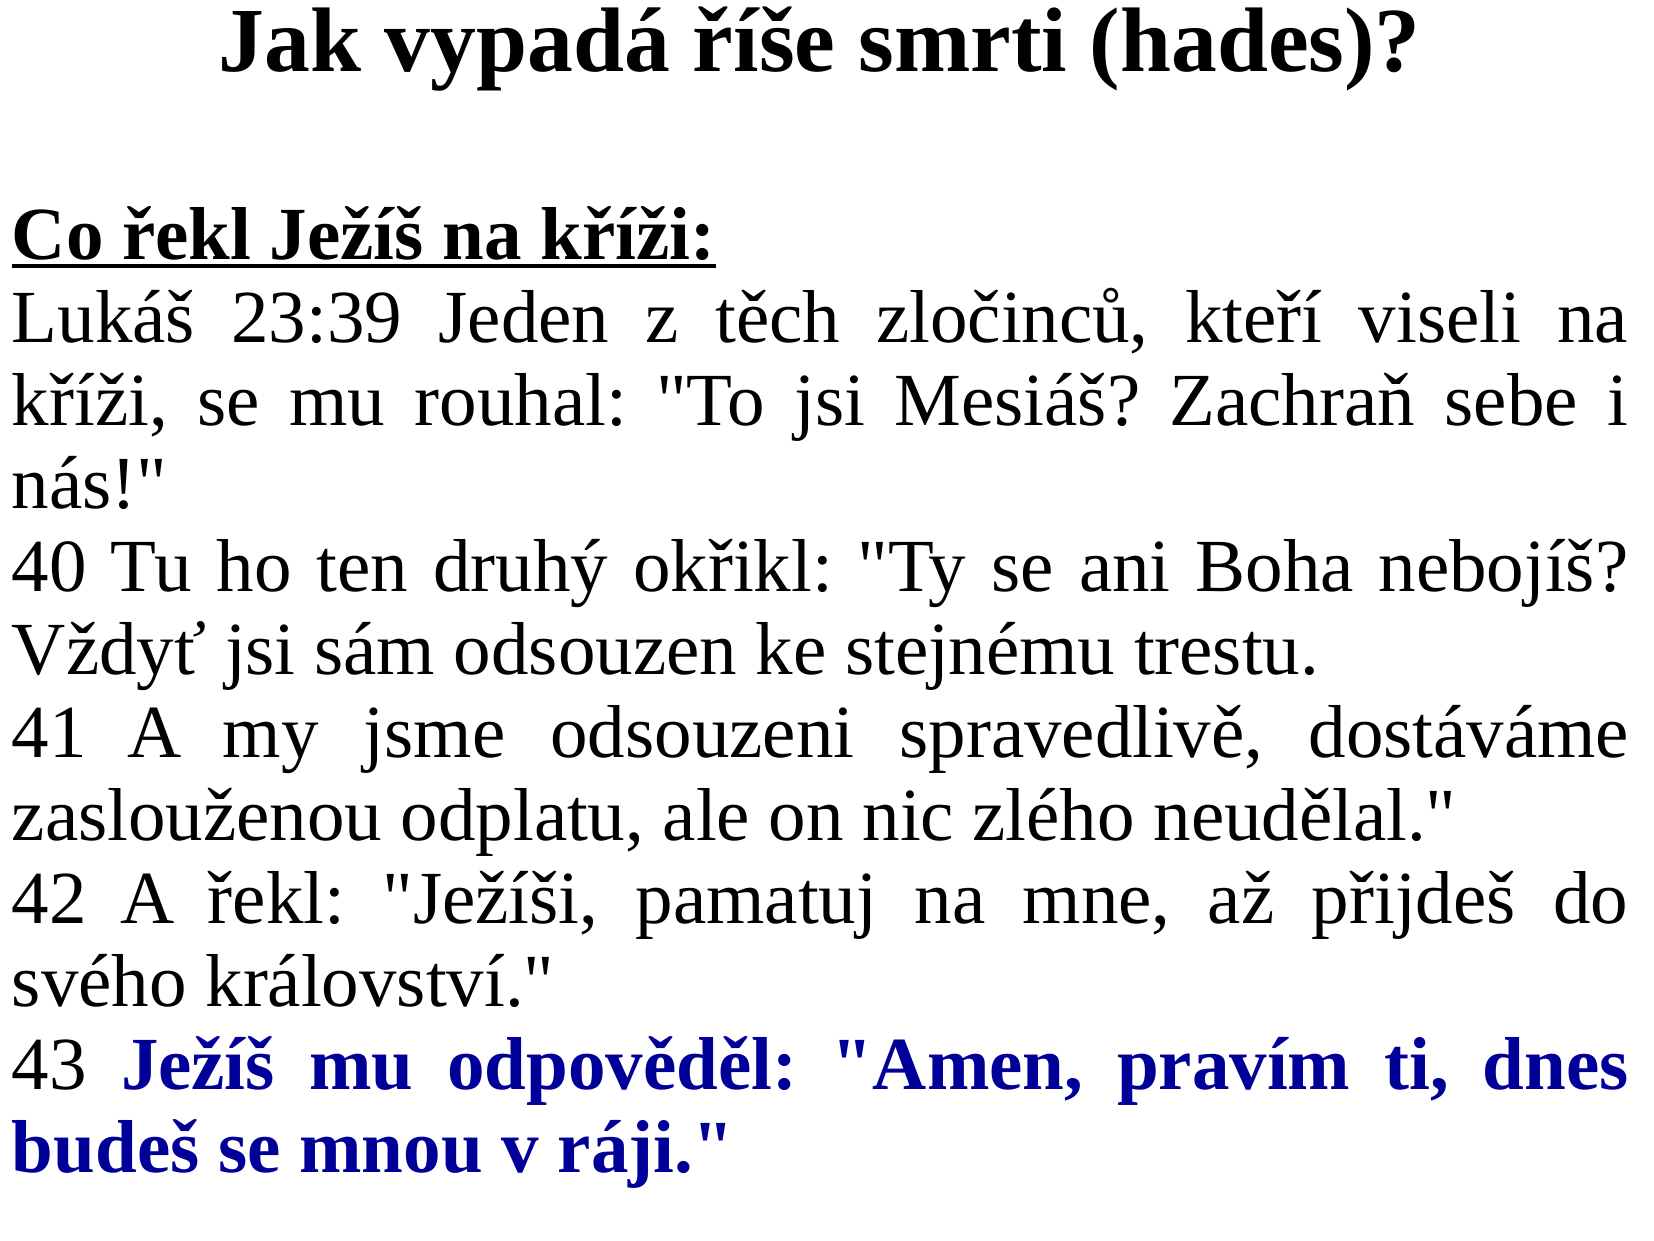

# Jak vypadá říše smrti (hades)?
Co řekl Ježíš na kříži:
Lukáš 23:39 Jeden z těch zločinců, kteří viseli na kříži, se mu rouhal: "To jsi Mesiáš? Zachraň sebe i nás!"
40 Tu ho ten druhý okřikl: "Ty se ani Boha nebojíš? Vždyť jsi sám odsouzen ke stejnému trestu.
41 A my jsme odsouzeni spravedlivě, dostáváme zaslouženou odplatu, ale on nic zlého neudělal."
42 A řekl: "Ježíši, pamatuj na mne, až přijdeš do svého království."
43 Ježíš mu odpověděl: "Amen, pravím ti, dnes budeš se mnou v ráji."